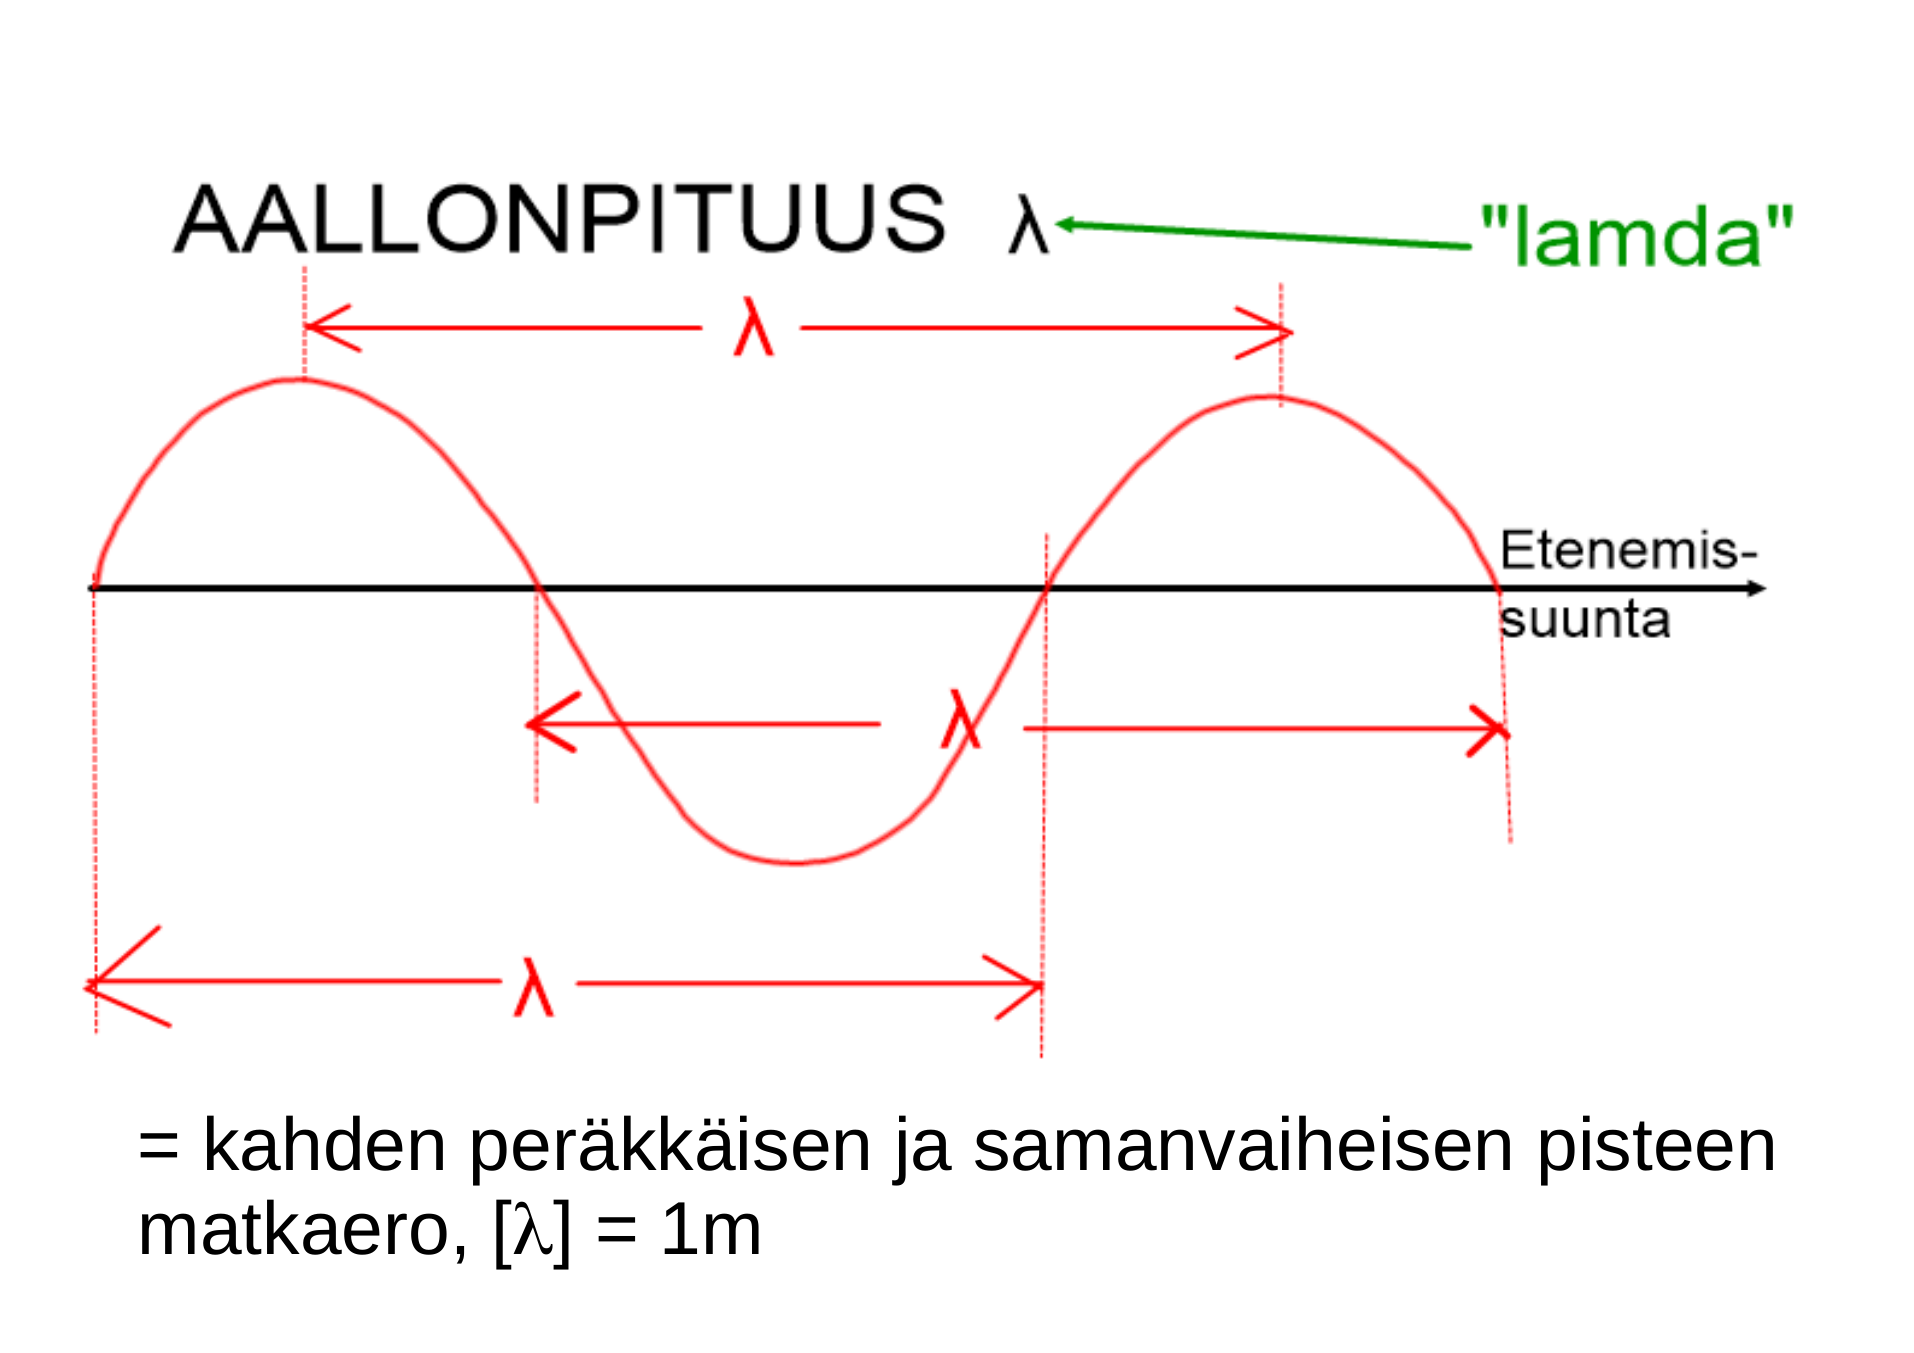

= kahden peräkkäisen ja samanvaiheisen pisteen matkaero, [l] = 1m